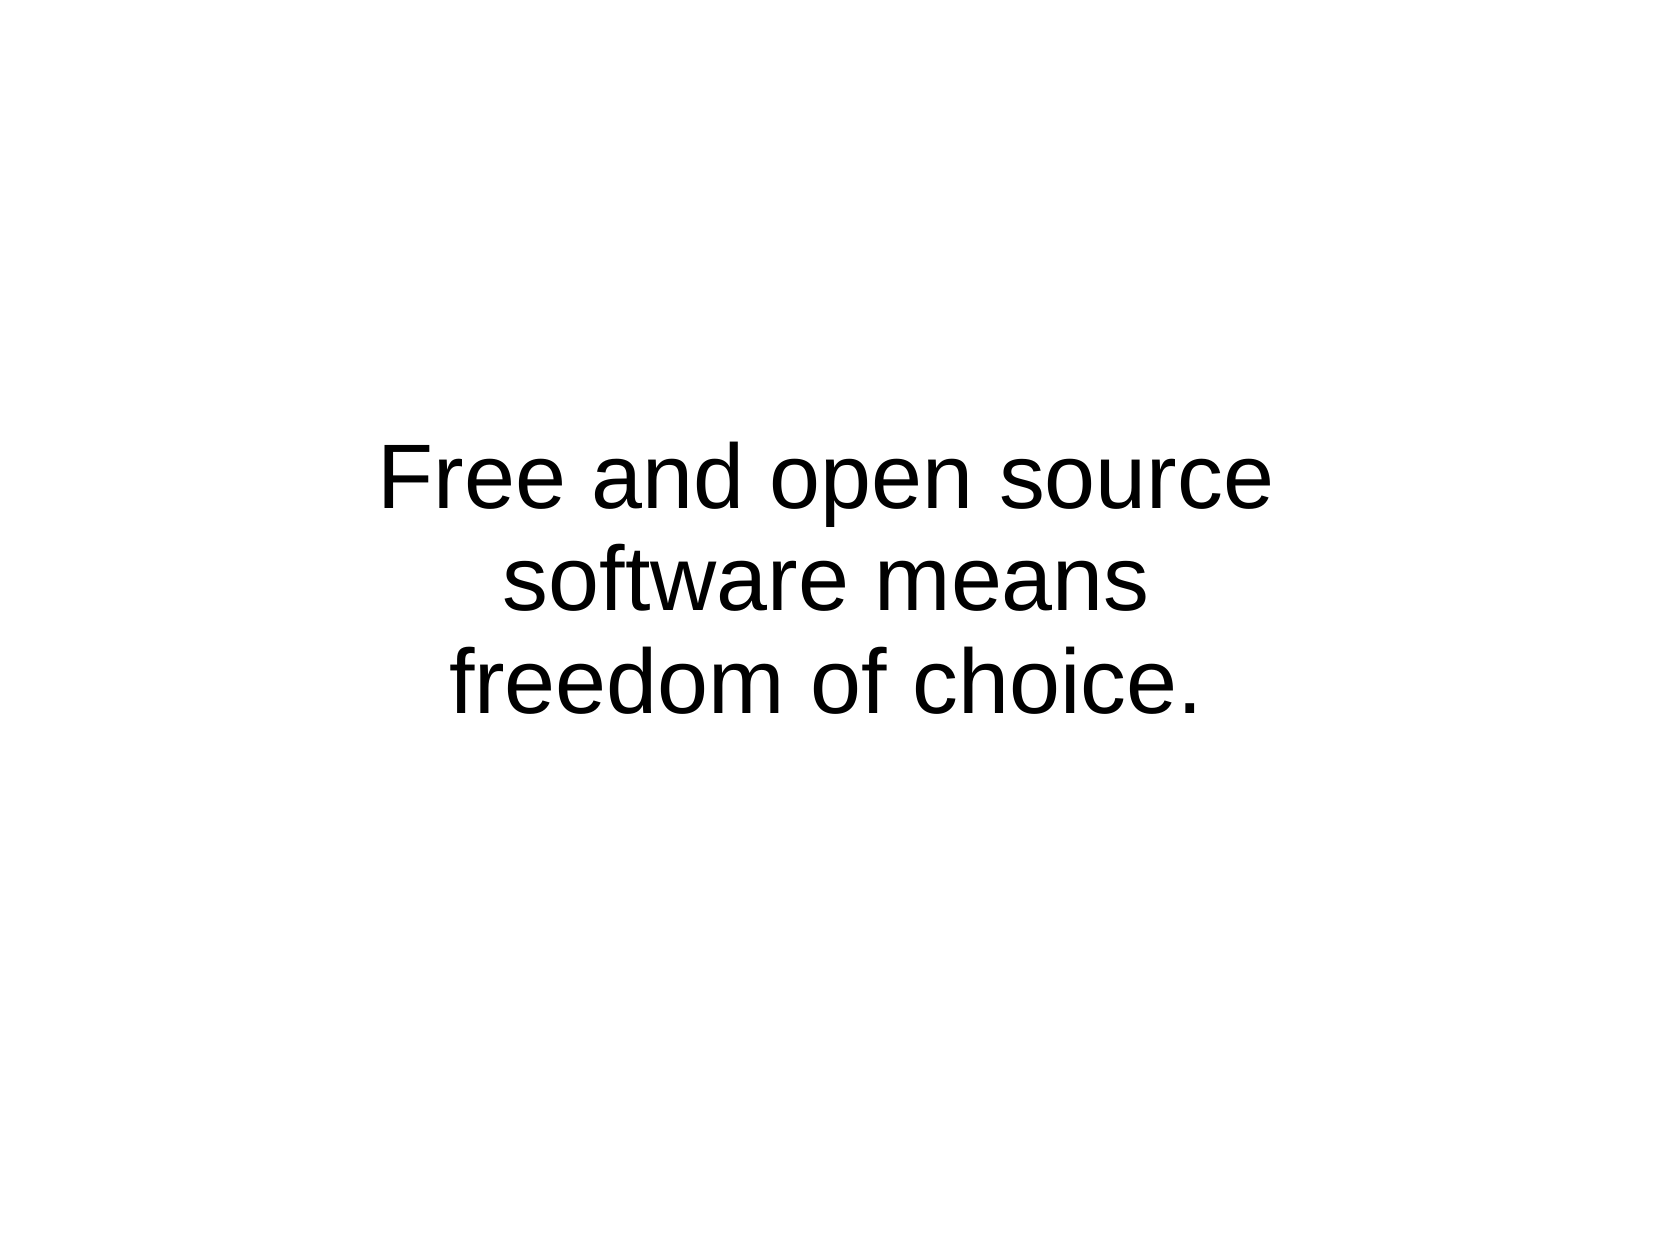

# Free and open source software means freedom of choice.